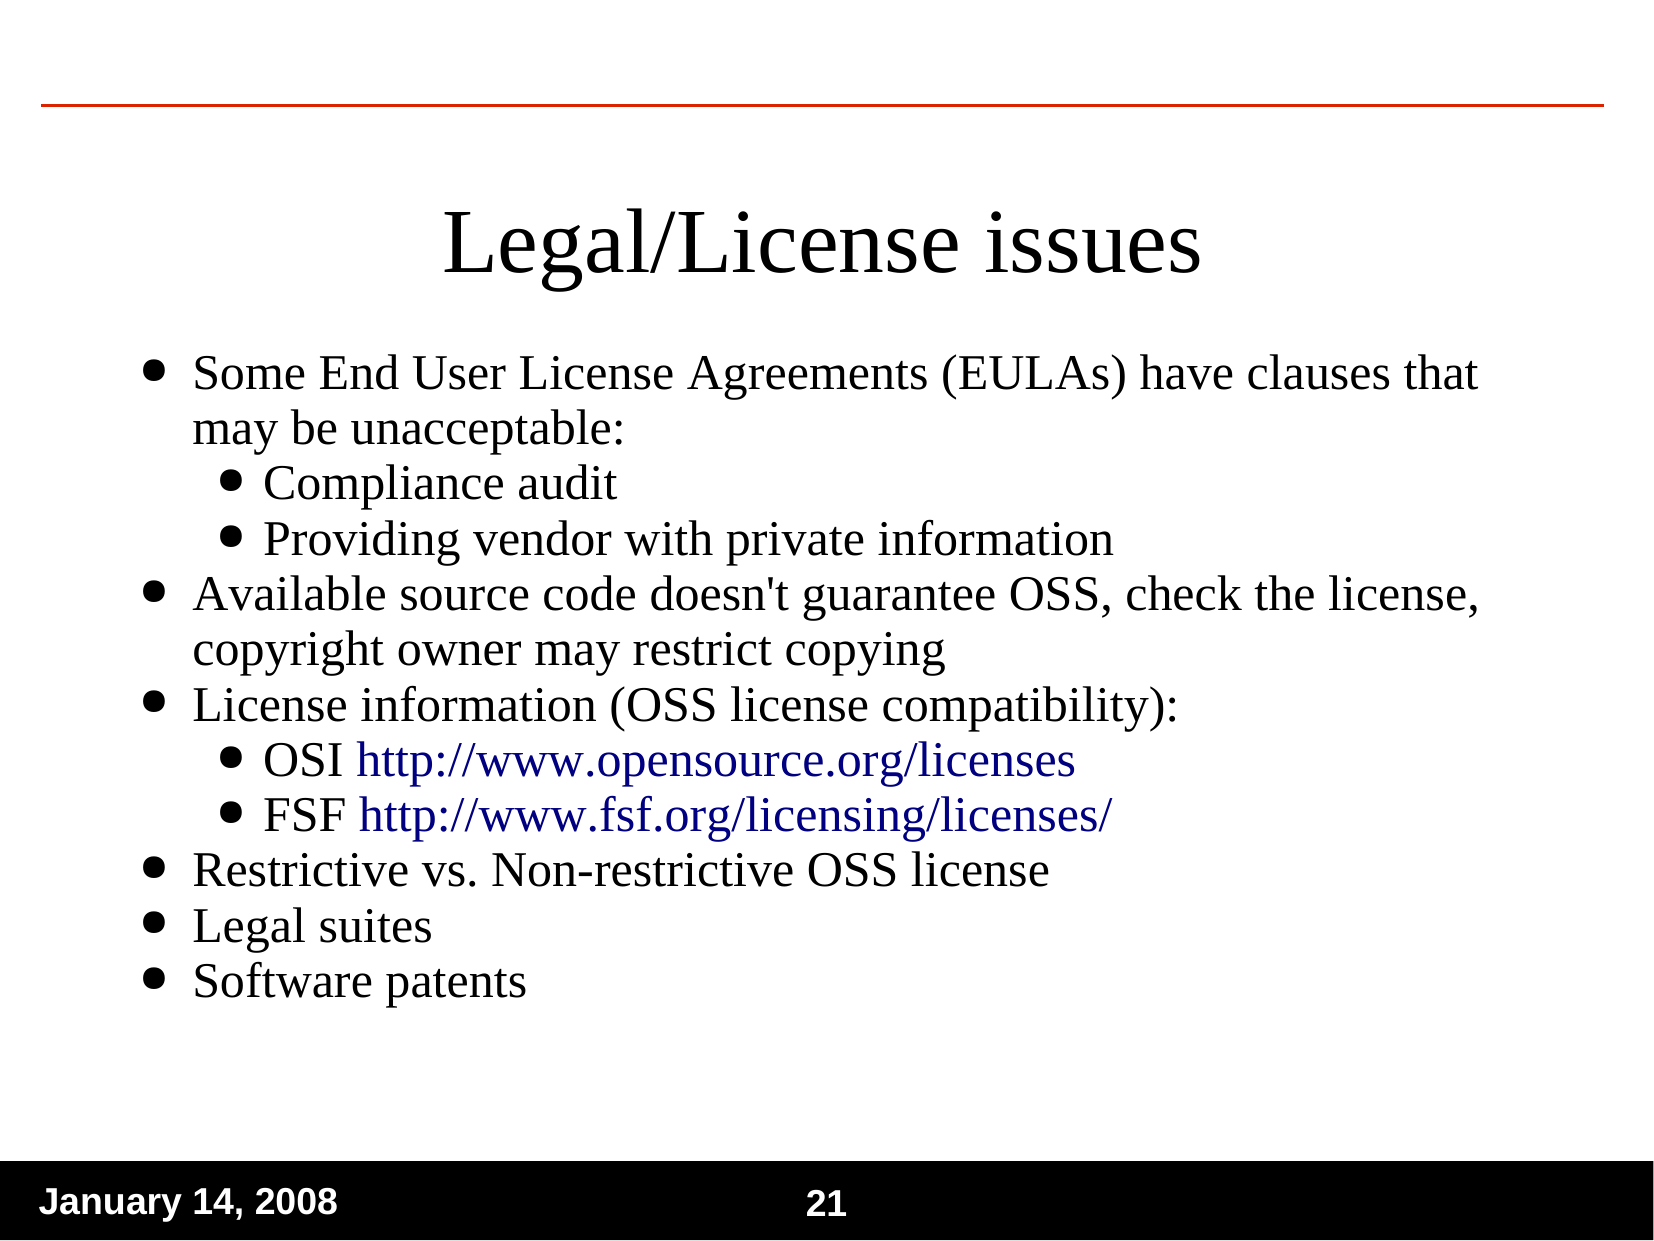

# Legal/License issues
Some End User License Agreements (EULAs) have clauses that may be unacceptable:
Compliance audit
Providing vendor with private information
Available source code doesn't guarantee OSS, check the license, copyright owner may restrict copying
License information (OSS license compatibility):
OSI http://www.opensource.org/licenses
FSF http://www.fsf.org/licensing/licenses/
Restrictive vs. Non-restrictive OSS license
Legal suites
Software patents